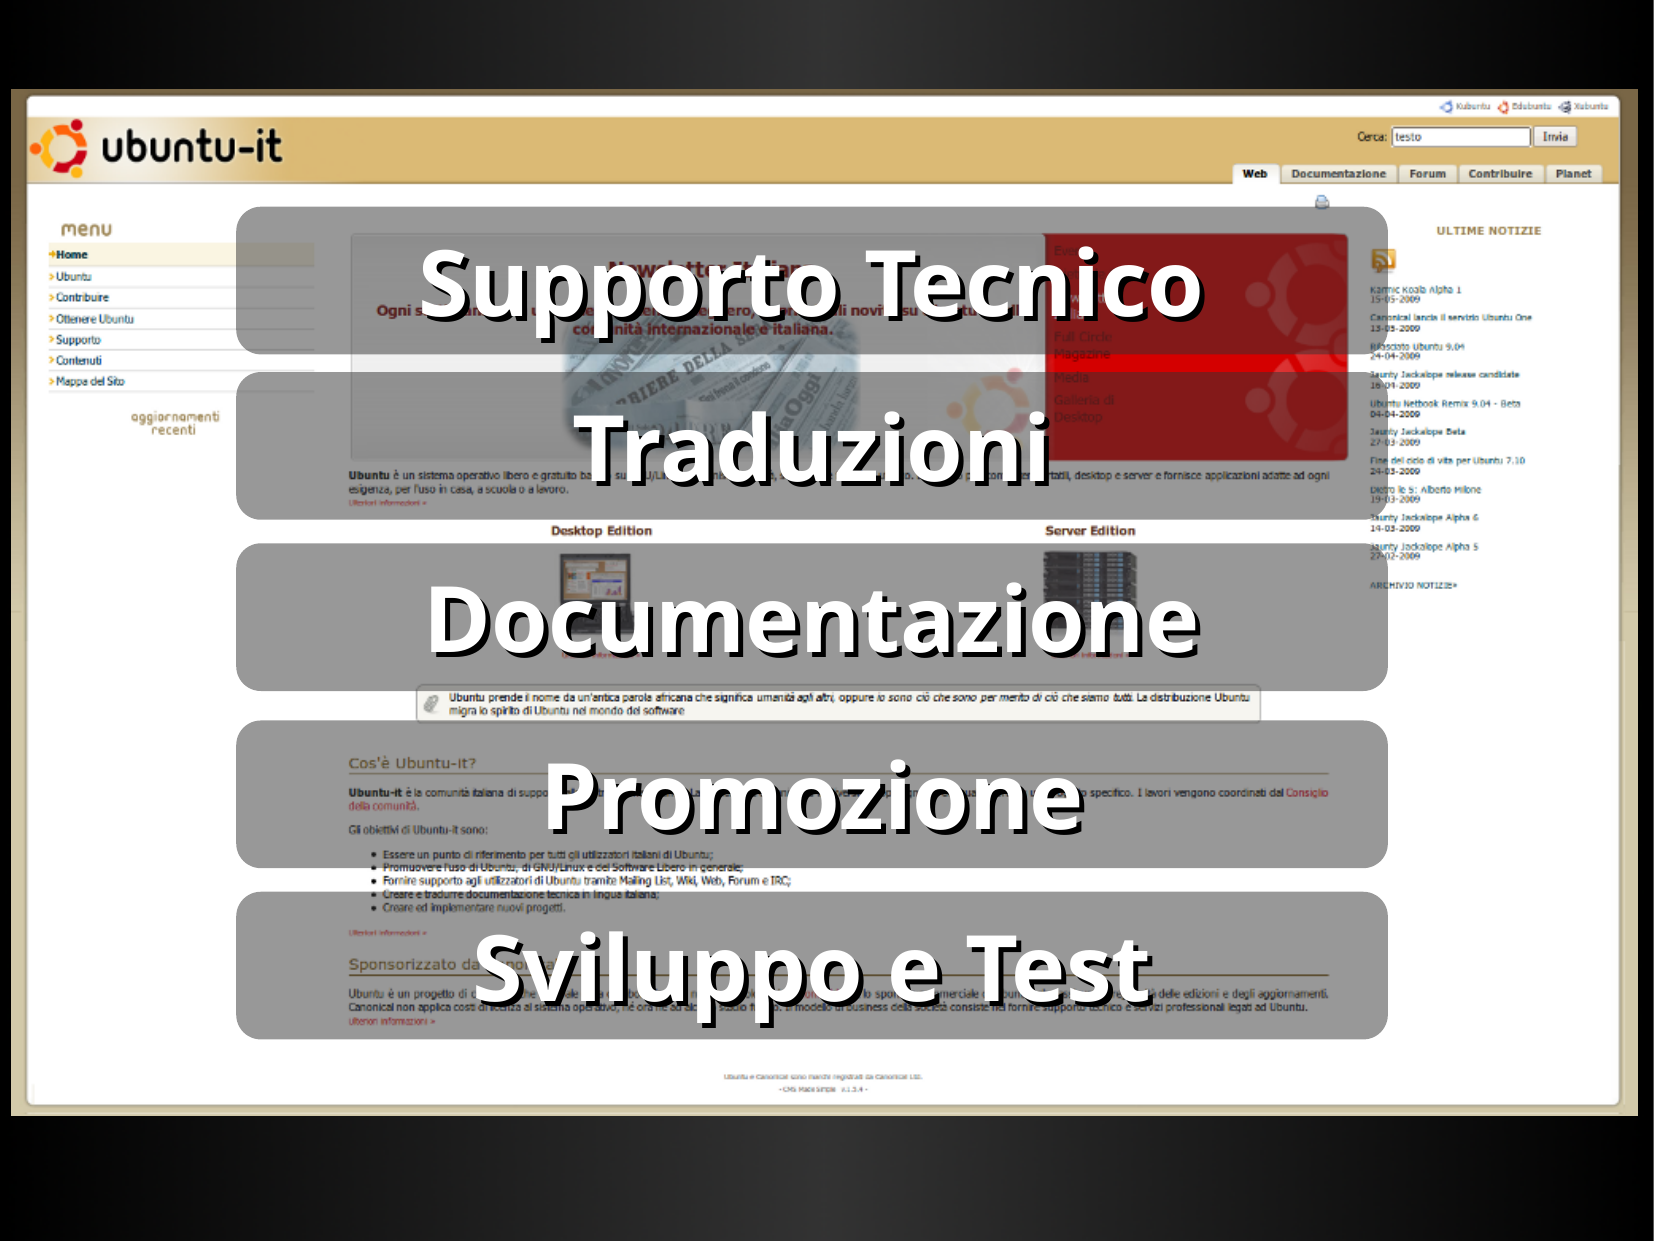

Supporto Tecnico
Traduzioni
Documentazione
Promozione
Sviluppo e Test